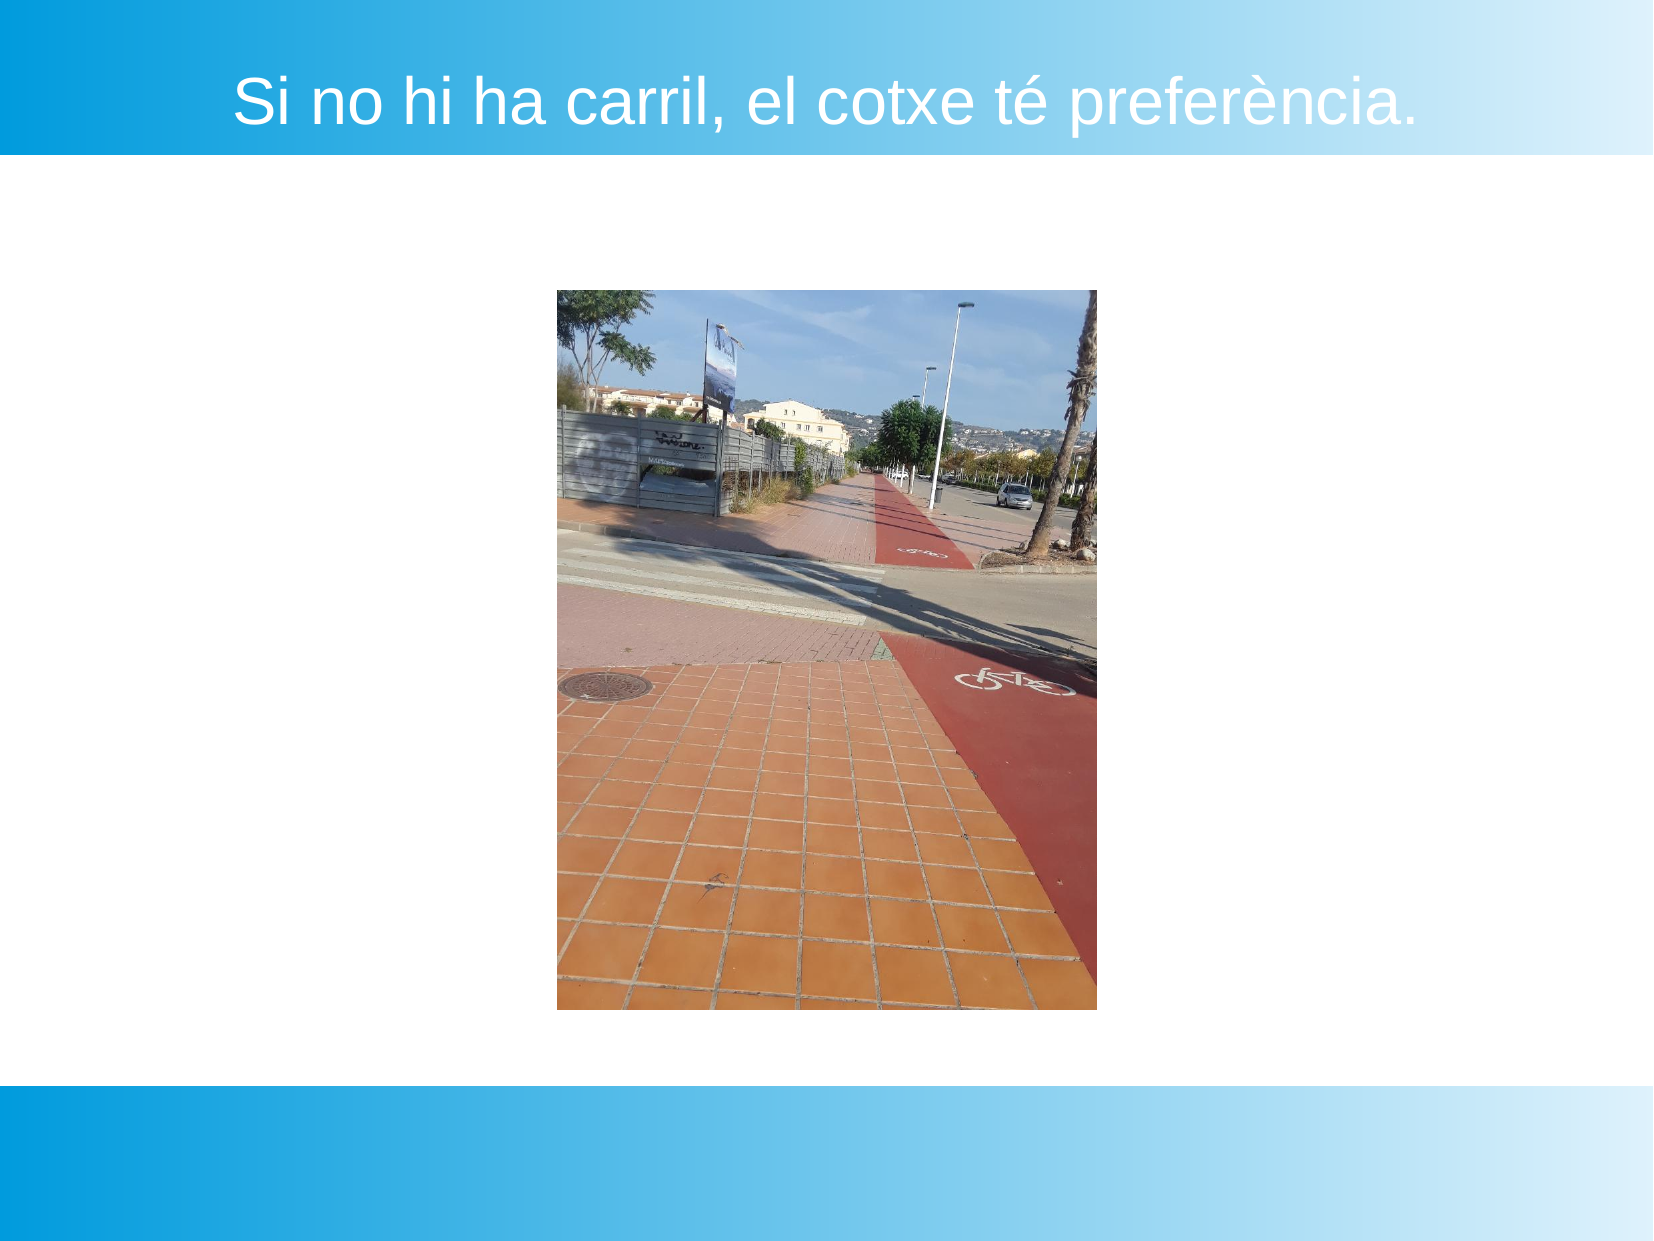

# Si no hi ha carril, el cotxe té preferència.